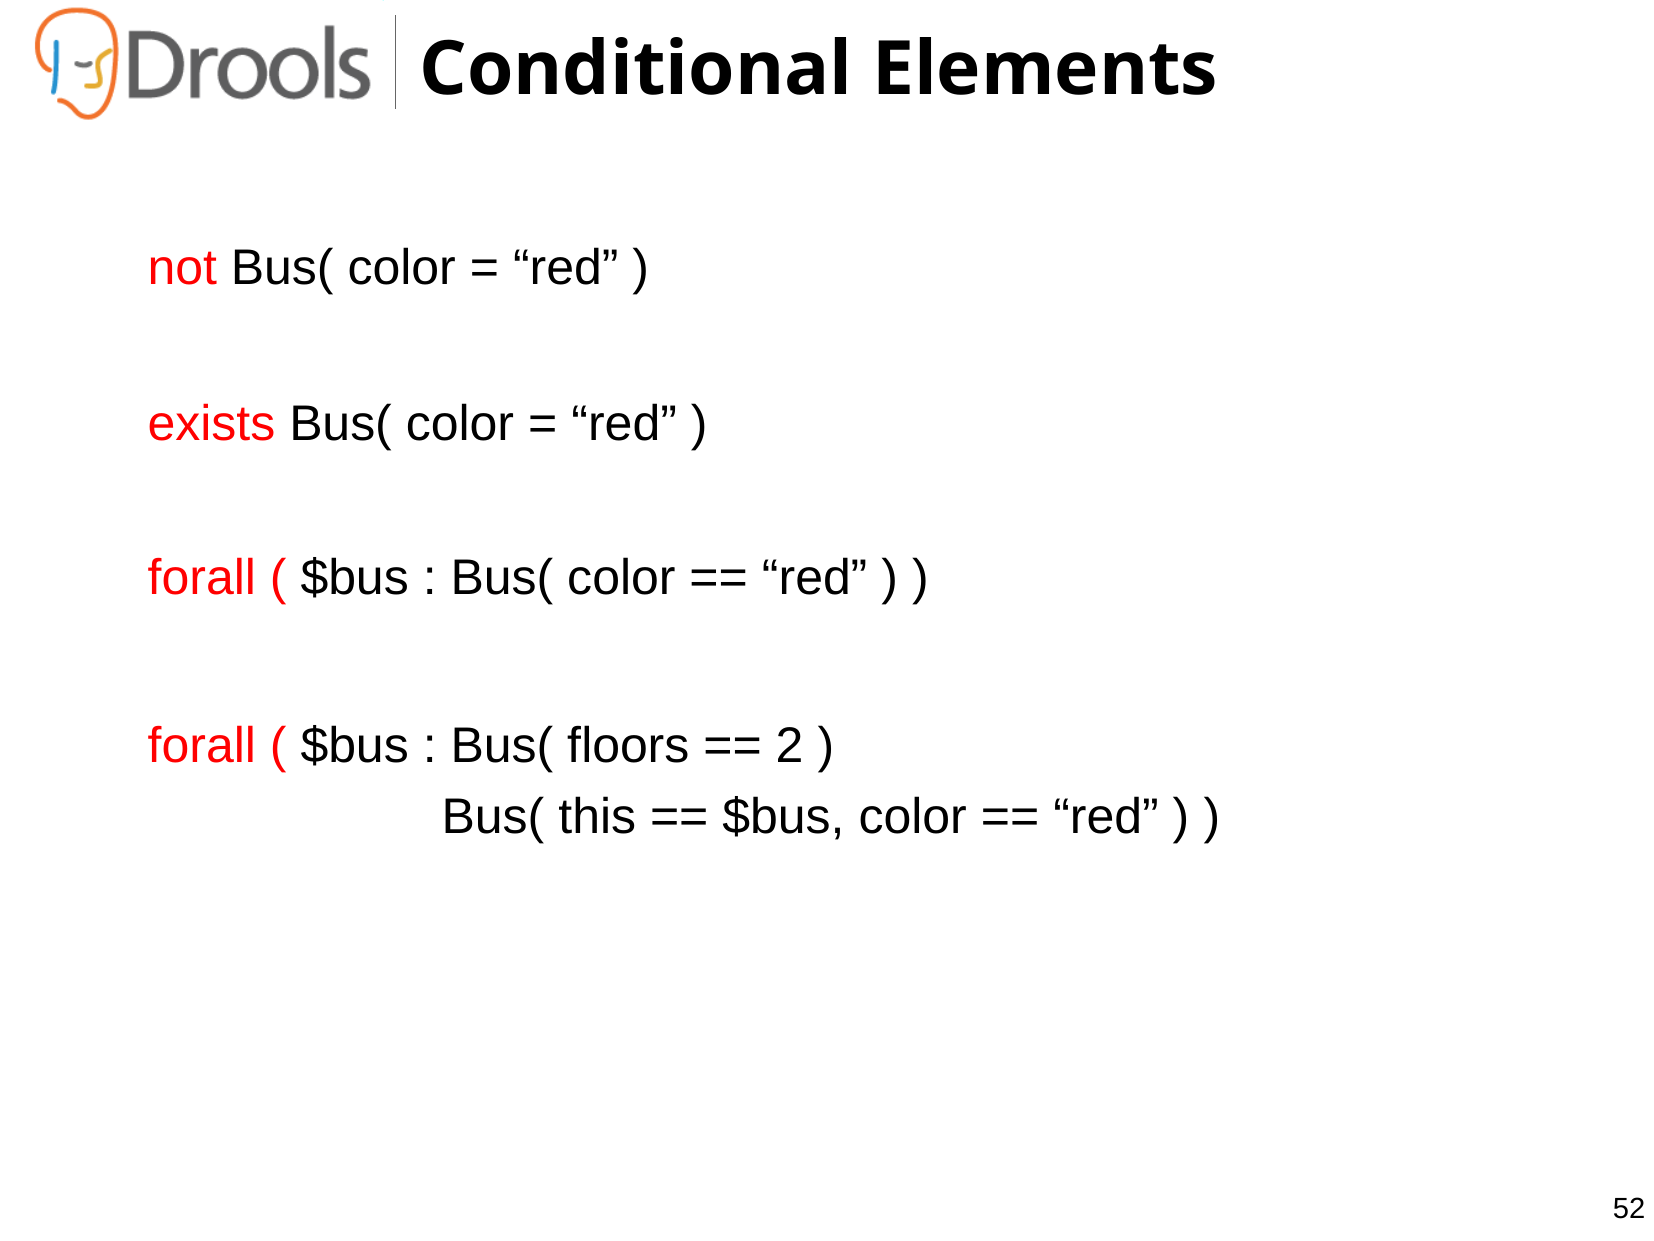

# Conditional Elements
not Bus( color = “red” )
exists Bus( color = “red” )
forall ( $bus : Bus( color == “red” ) )
forall ( $bus : Bus( floors == 2 )
 Bus( this == $bus, color == “red” ) )